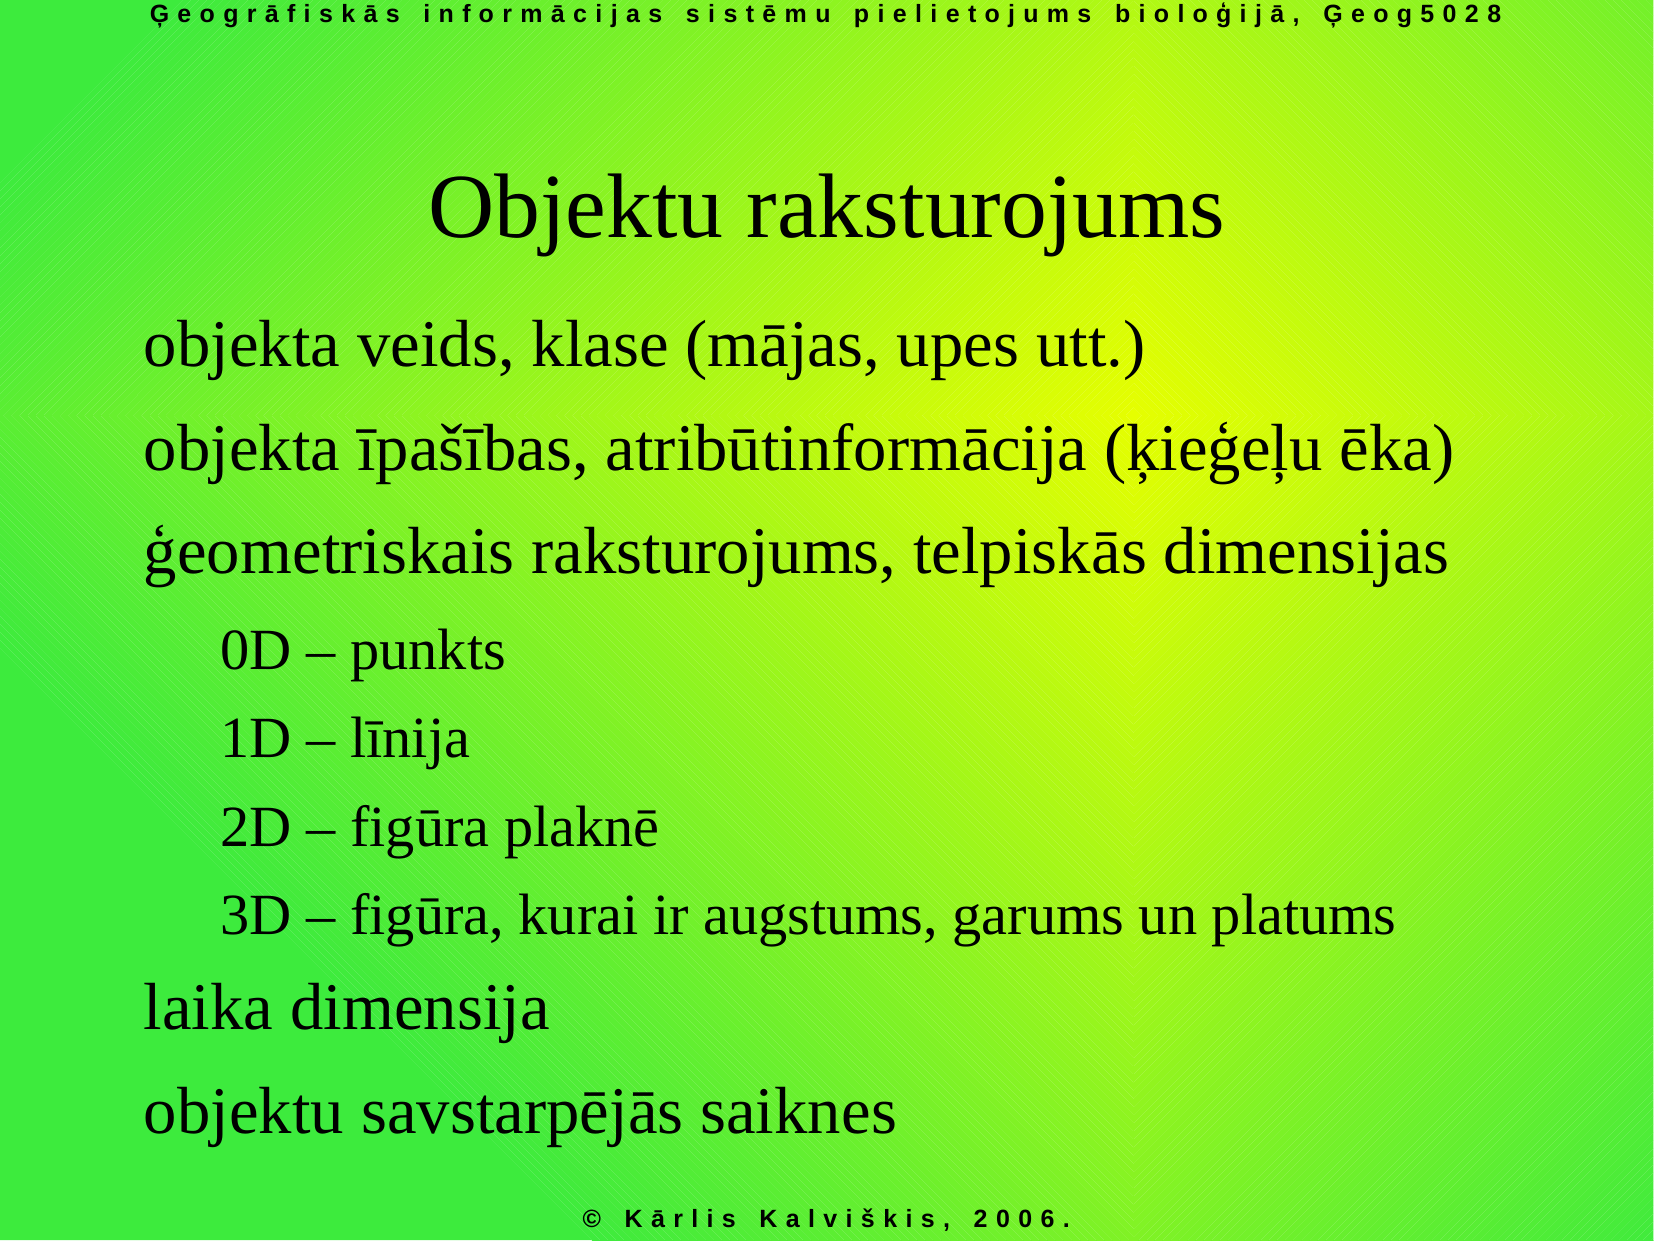

# Objektu raksturojums
objekta veids, klase (mājas, upes utt.)
objekta īpašības, atribūtinformācija (ķieģeļu ēka)
ģeometriskais raksturojums, telpiskās dimensijas
0D – punkts
1D – līnija
2D – figūra plaknē
3D – figūra, kurai ir augstums, garums un platums
laika dimensija
objektu savstarpējās saiknes